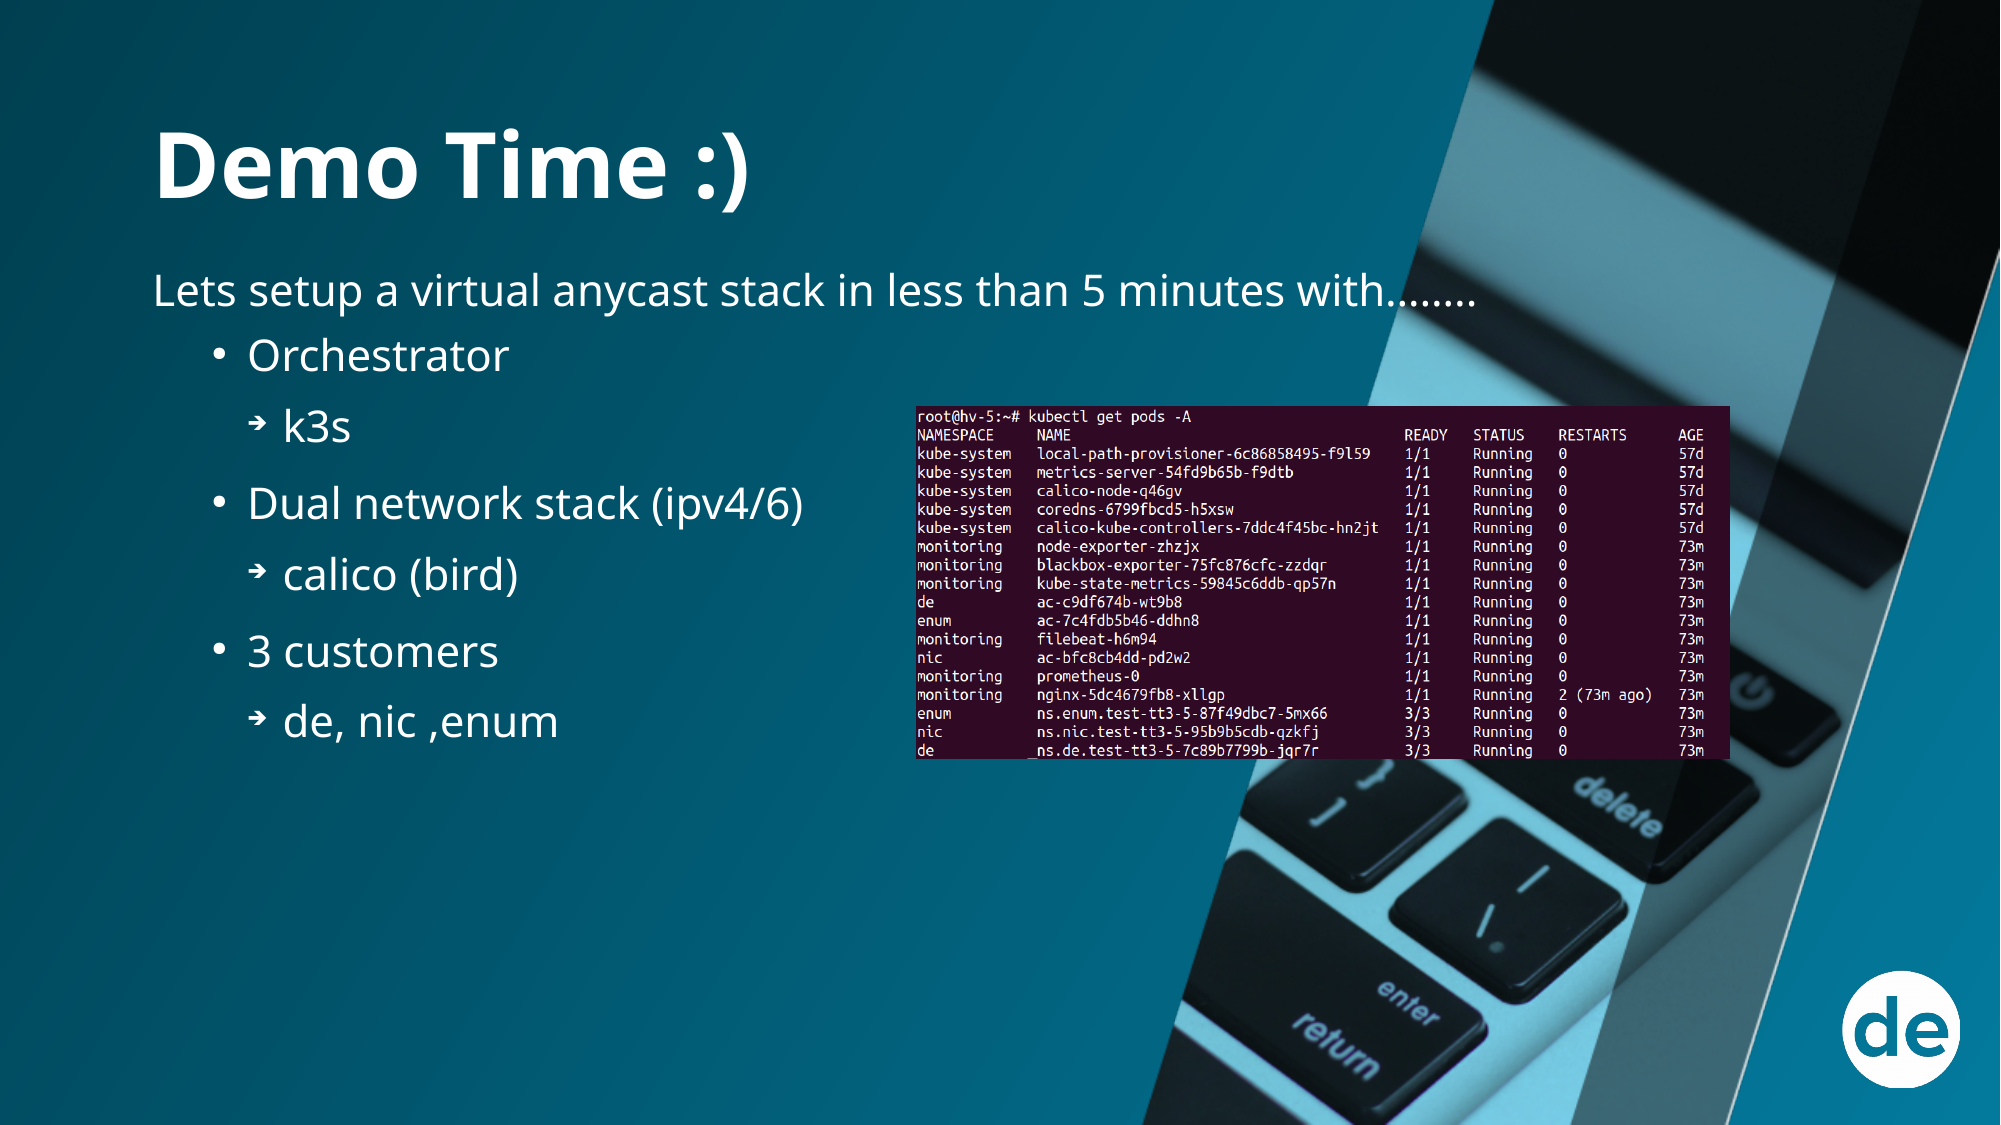

# Demo Time :)
Lets setup a virtual anycast stack in less than 5 minutes with……..
Orchestrator
k3s
Dual network stack (ipv4/6)
calico (bird)
3 customers
de, nic ,enum